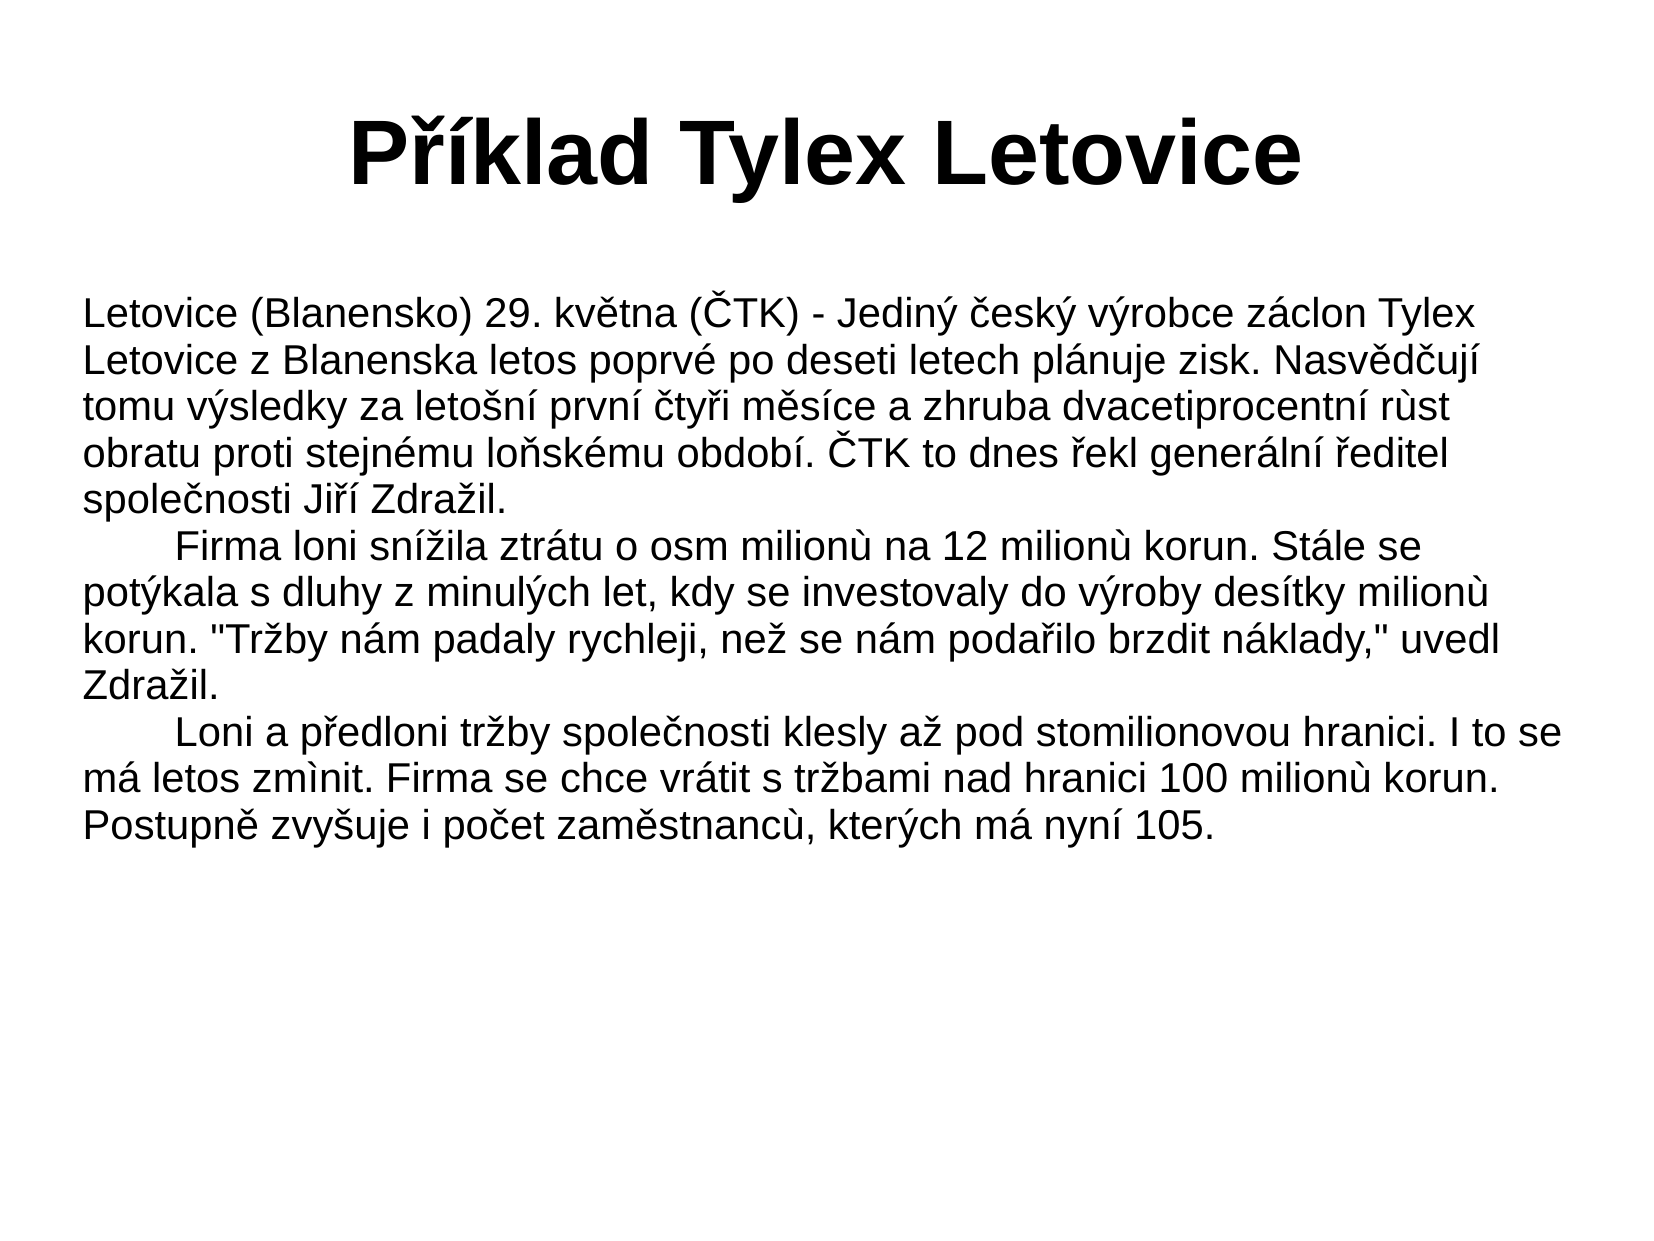

# Příklad Tylex Letovice
Letovice (Blanensko) 29. května (ČTK) - Jediný český výrobce záclon Tylex Letovice z Blanenska letos poprvé po deseti letech plánuje zisk. Nasvědčují tomu výsledky za letošní první čtyři měsíce a zhruba dvacetiprocentní rùst obratu proti stejnému loňskému období. ČTK to dnes řekl generální ředitel společnosti Jiří Zdražil.
        Firma loni snížila ztrátu o osm milionù na 12 milionù korun. Stále se potýkala s dluhy z minulých let, kdy se investovaly do výroby desítky milionù korun. "Tržby nám padaly rychleji, než se nám podařilo brzdit náklady," uvedl Zdražil.
        Loni a předloni tržby společnosti klesly až pod stomilionovou hranici. I to se má letos zmìnit. Firma se chce vrátit s tržbami nad hranici 100 milionù korun. Postupně zvyšuje i počet zaměstnancù, kterých má nyní 105.